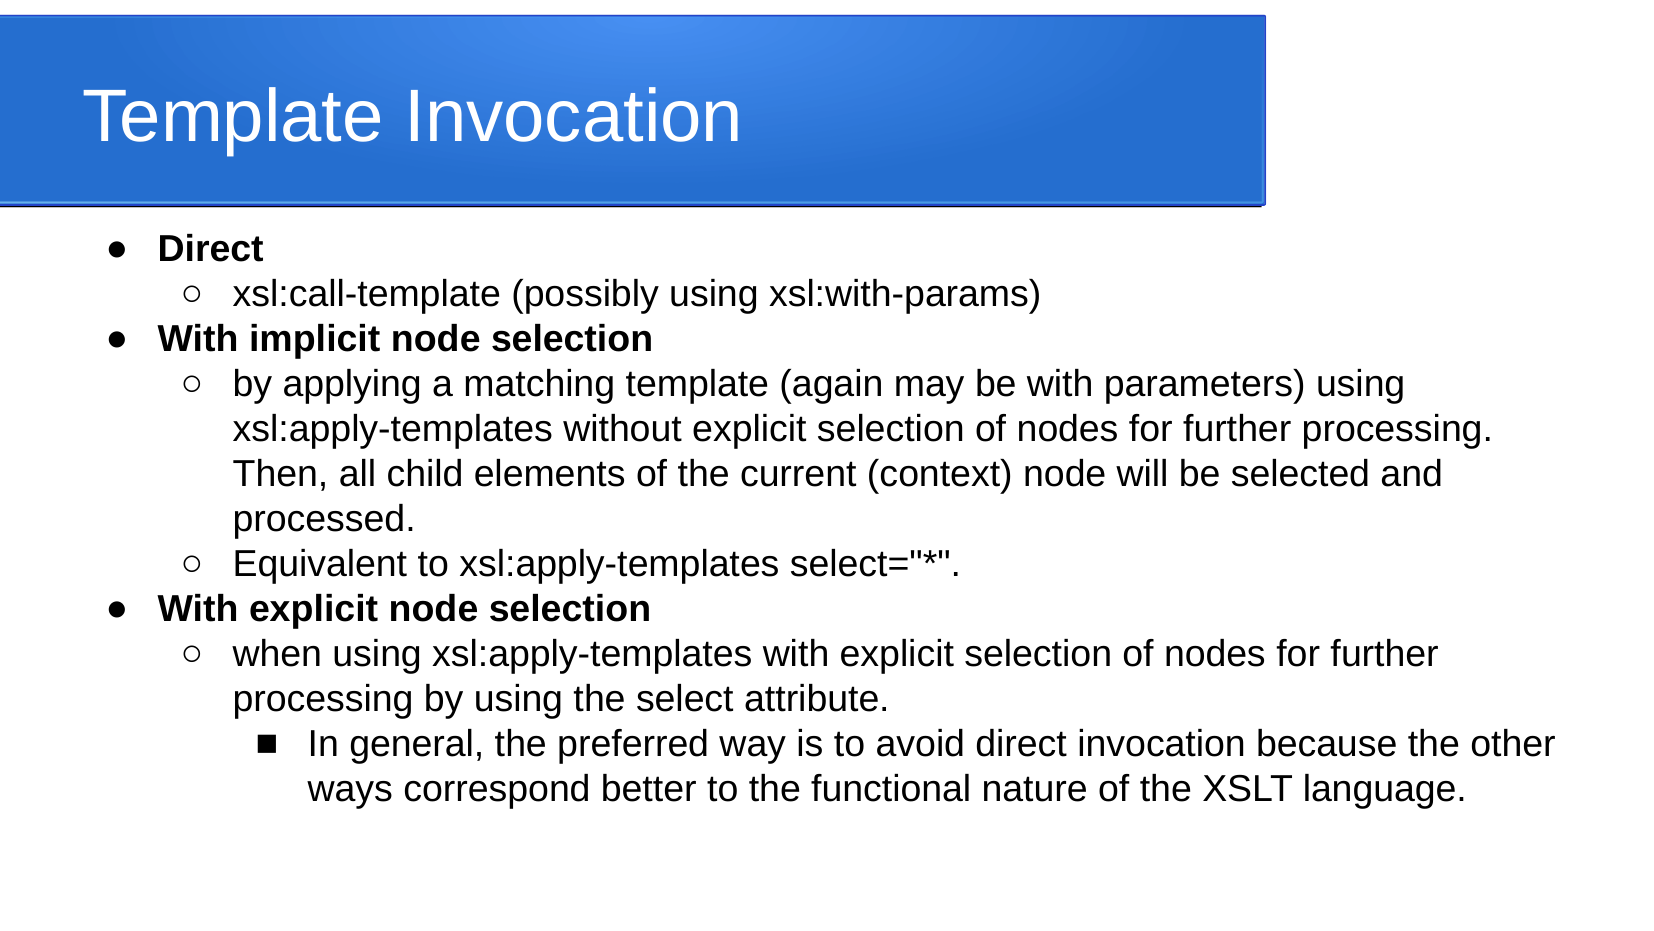

# Template Invocation
Direct
xsl:call-template (possibly using xsl:with-params)
With implicit node selection
by applying a matching template (again may be with parameters) using xsl:apply-templates without explicit selection of nodes for further processing. Then, all child elements of the current (context) node will be selected and processed.
Equivalent to xsl:apply-templates select="*".
With explicit node selection
when using xsl:apply-templates with explicit selection of nodes for further processing by using the select attribute.
In general, the preferred way is to avoid direct invocation because the other ways correspond better to the functional nature of the XSLT language.